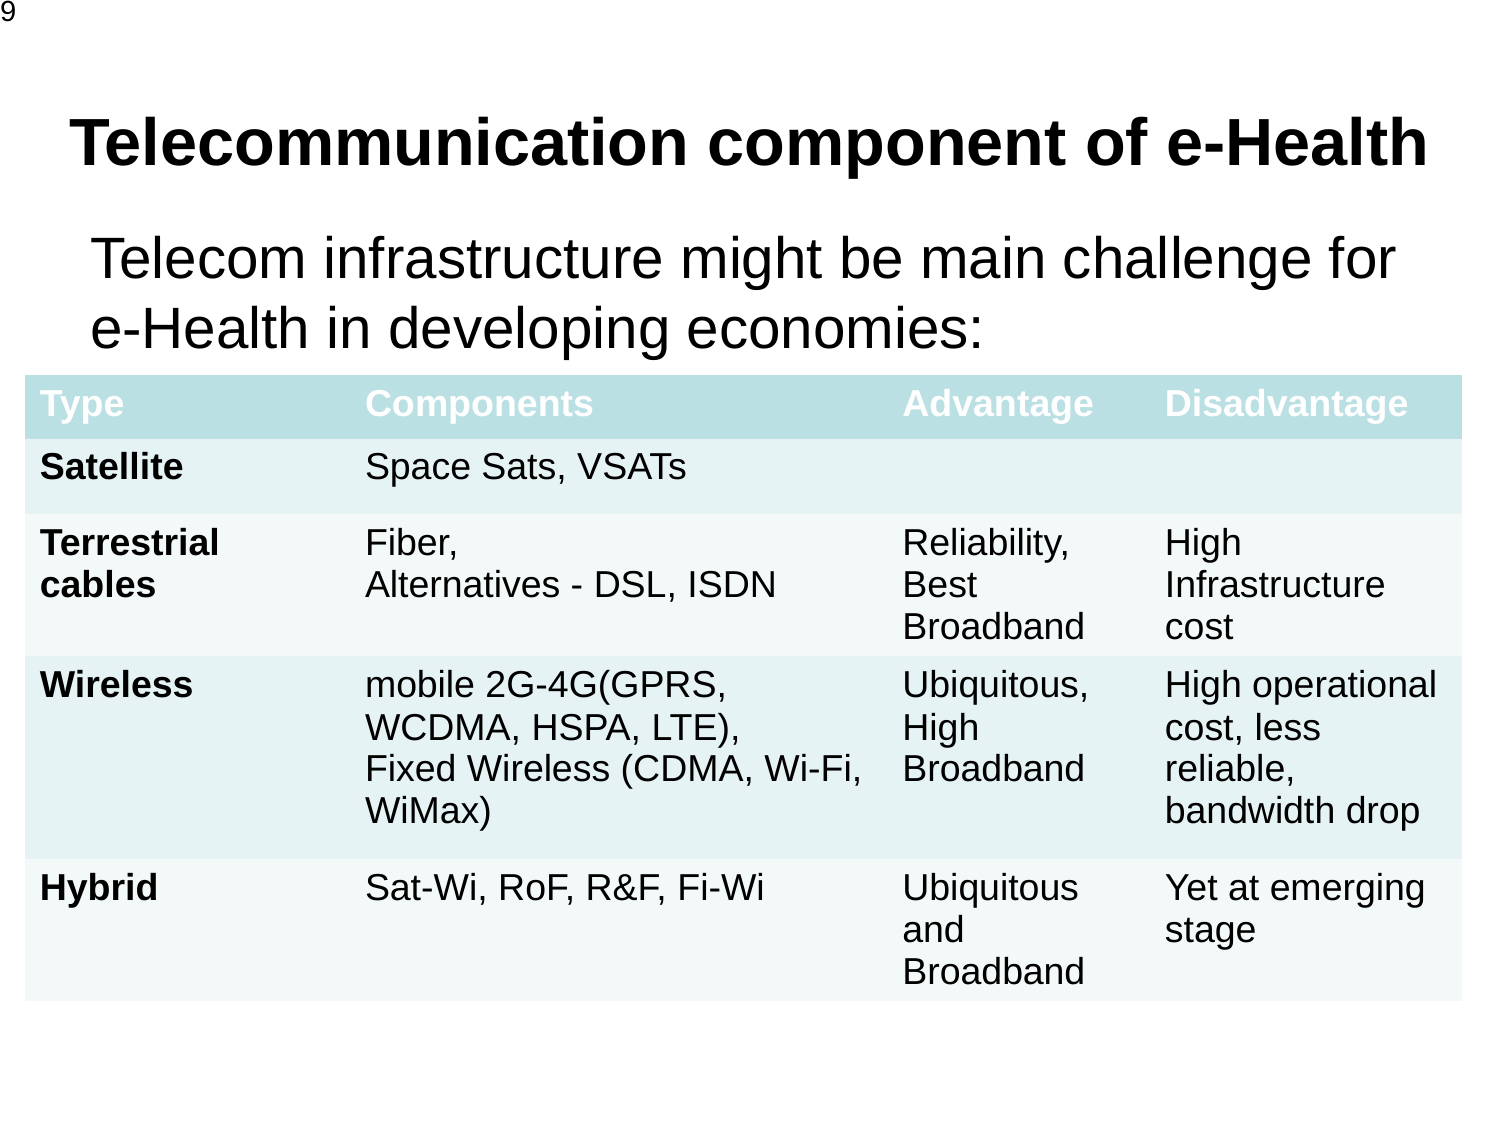

# Telecommunication component of e-Health
Telecom infrastructure might be main challenge for e-Health in developing economies:
| Type | Components | Advantage | Disadvantage |
| --- | --- | --- | --- |
| Satellite | Space Sats, VSATs | | |
| Terrestrial cables | Fiber, Alternatives - DSL, ISDN | Reliability, Best Broadband | High Infrastructure cost |
| Wireless | mobile 2G-4G(GPRS, WCDMA, HSPA, LTE), Fixed Wireless (CDMA, Wi-Fi, WiMax) | Ubiquitous, High Broadband | High operational cost, less reliable, bandwidth drop |
| Hybrid | Sat-Wi, RoF, R&F, Fi-Wi | Ubiquitous and Broadband | Yet at emerging stage |